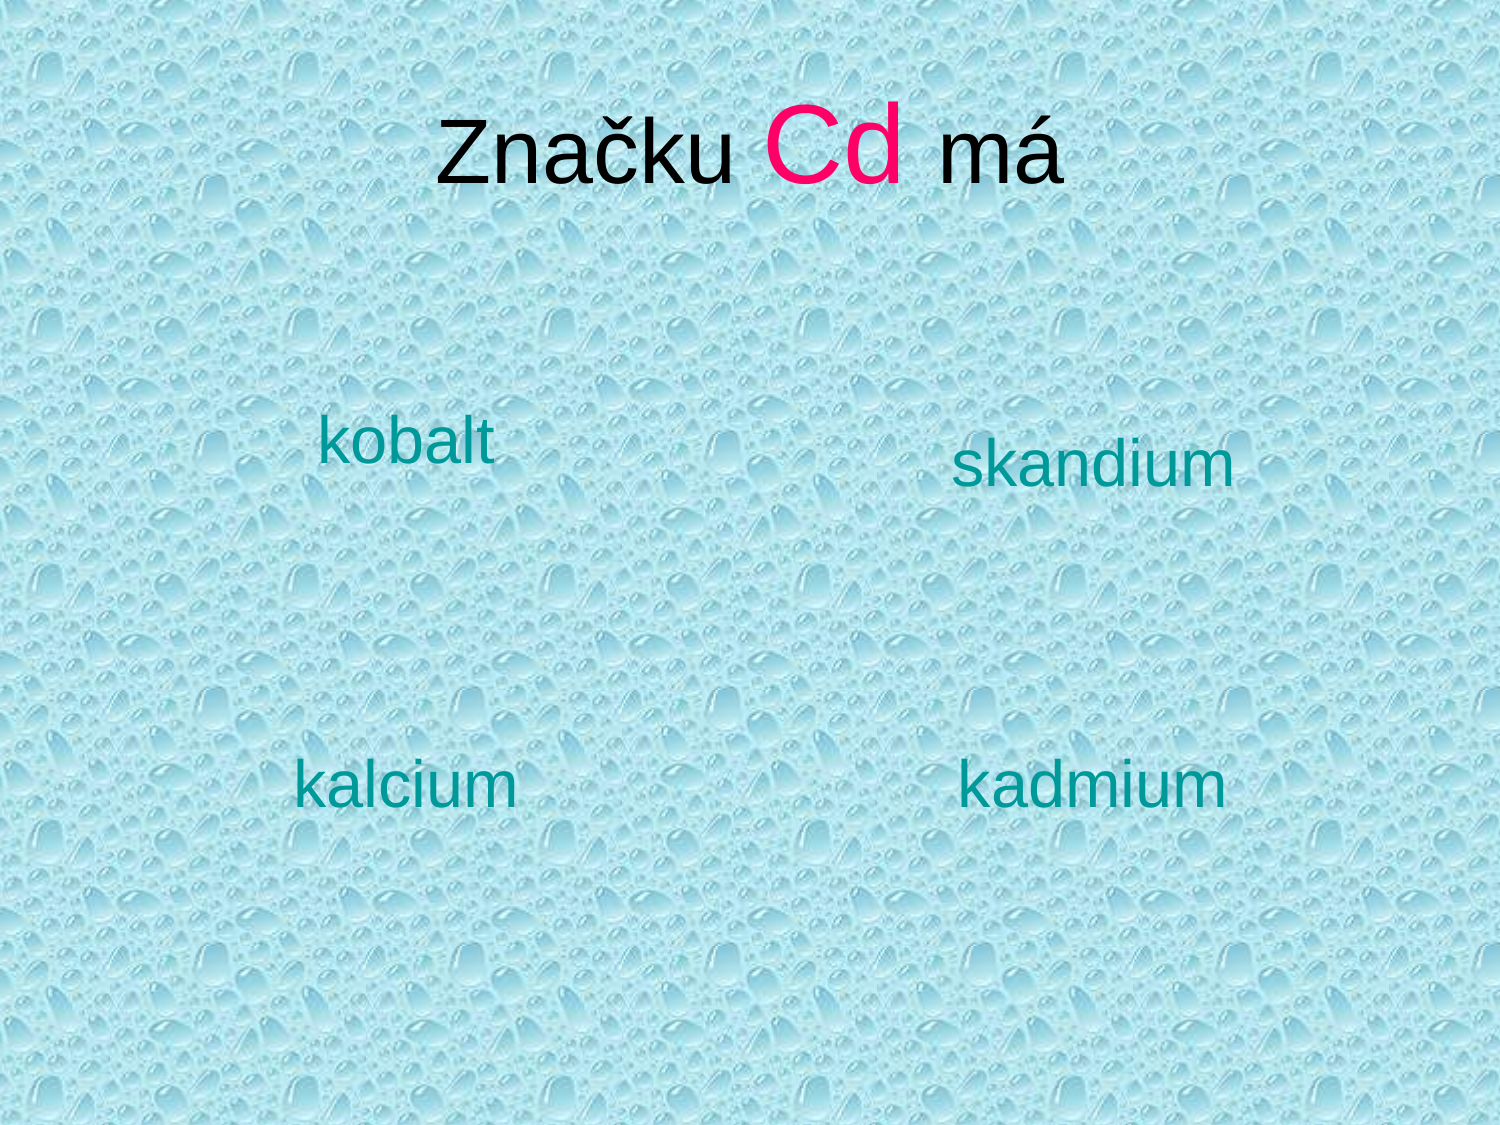

# Značku Cd má
| kobalt |
| --- |
| skandium |
| --- |
| kalcium |
| --- |
| kadmium |
| --- |